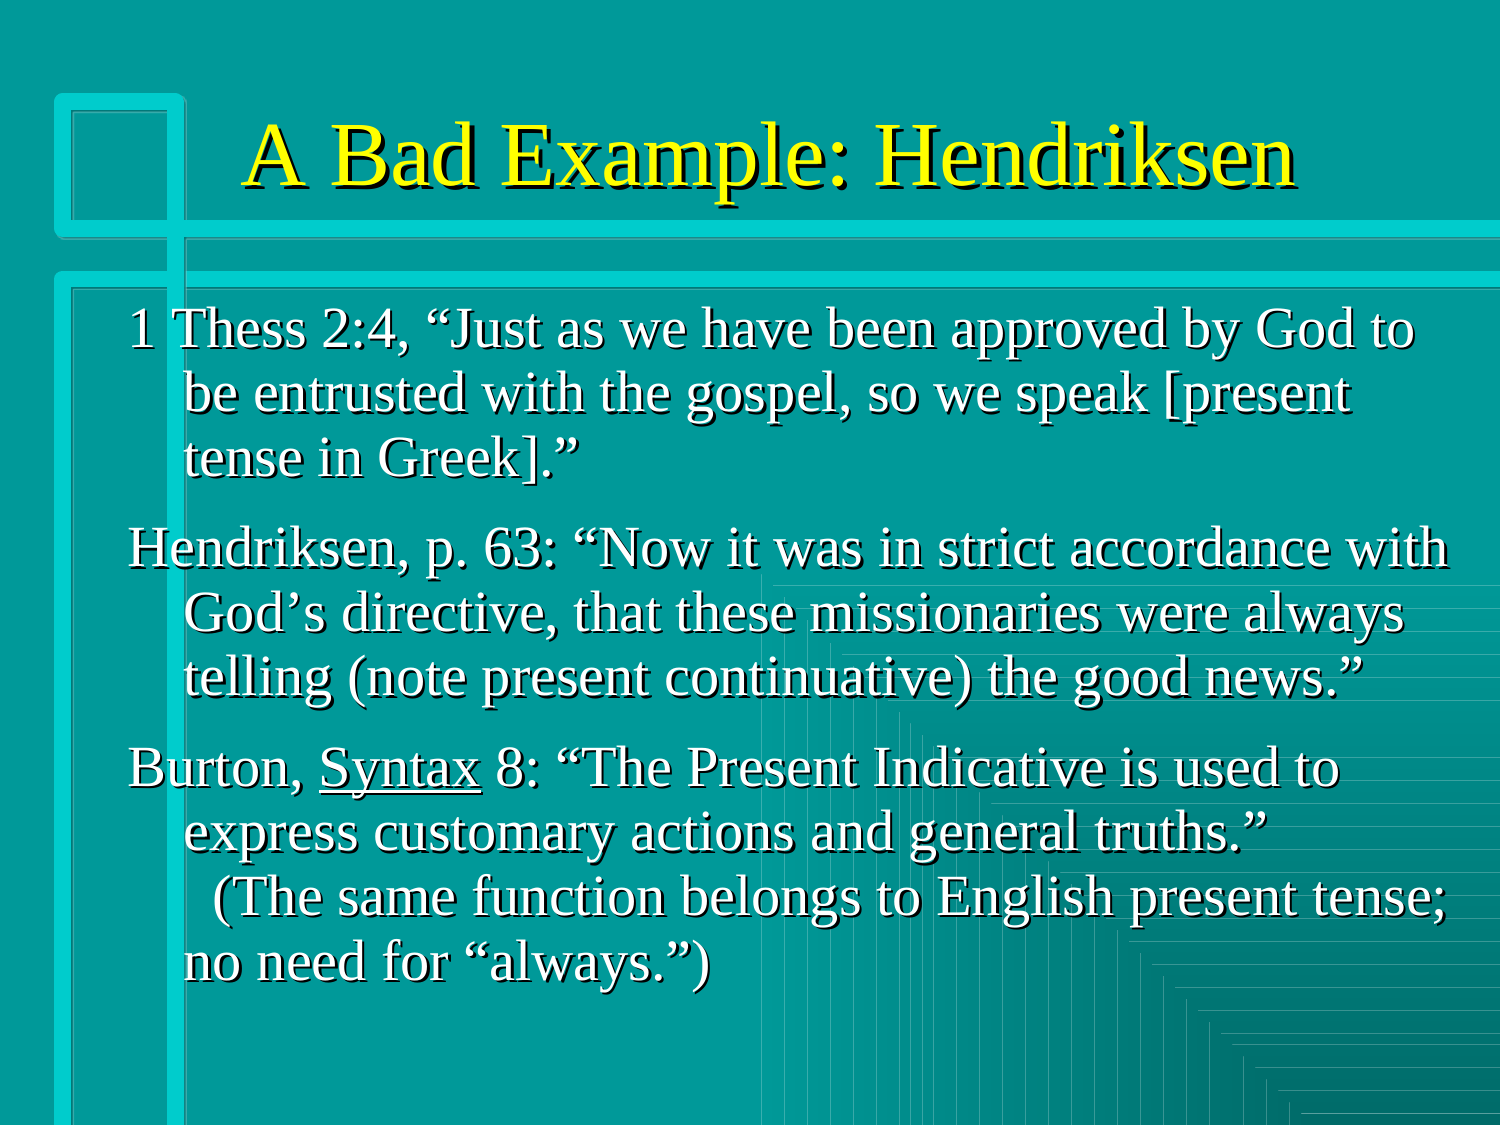

# A Bad Example: Hendriksen
1 Thess 2:4, “Just as we have been approved by God to be entrusted with the gospel, so we speak [present tense in Greek].”
Hendriksen, p. 63: “Now it was in strict accordance with God’s directive, that these missionaries were always telling (note present continuative) the good news.”
Burton, Syntax 8: “The Present Indicative is used to express customary actions and general truths.”
 (The same function belongs to English present tense; no need for “always.”)